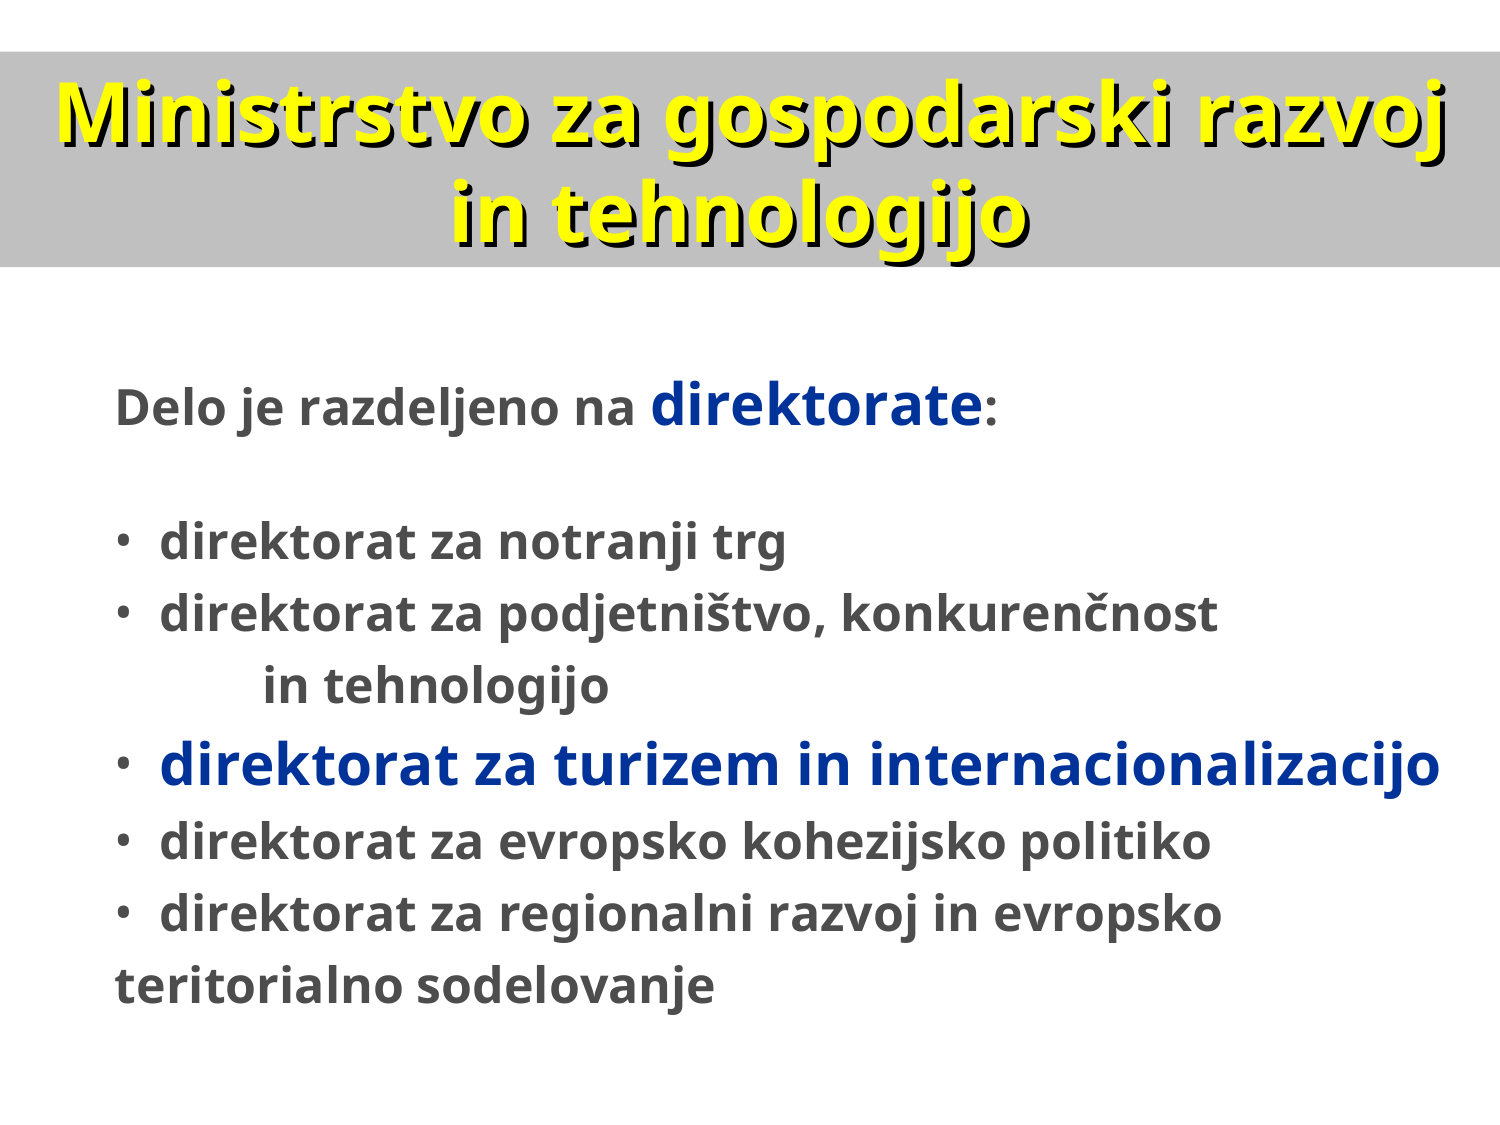

Ministrstvo za gospodarski razvoj in tehnologijo
Delo je razdeljeno na direktorate:
 direktorat za notranji trg
 direktorat za podjetništvo, konkurenčnost
		in tehnologijo
 direktorat za turizem in internacionalizacijo
 direktorat za evropsko kohezijsko politiko
 direktorat za regionalni razvoj in evropsko teritorialno sodelovanje